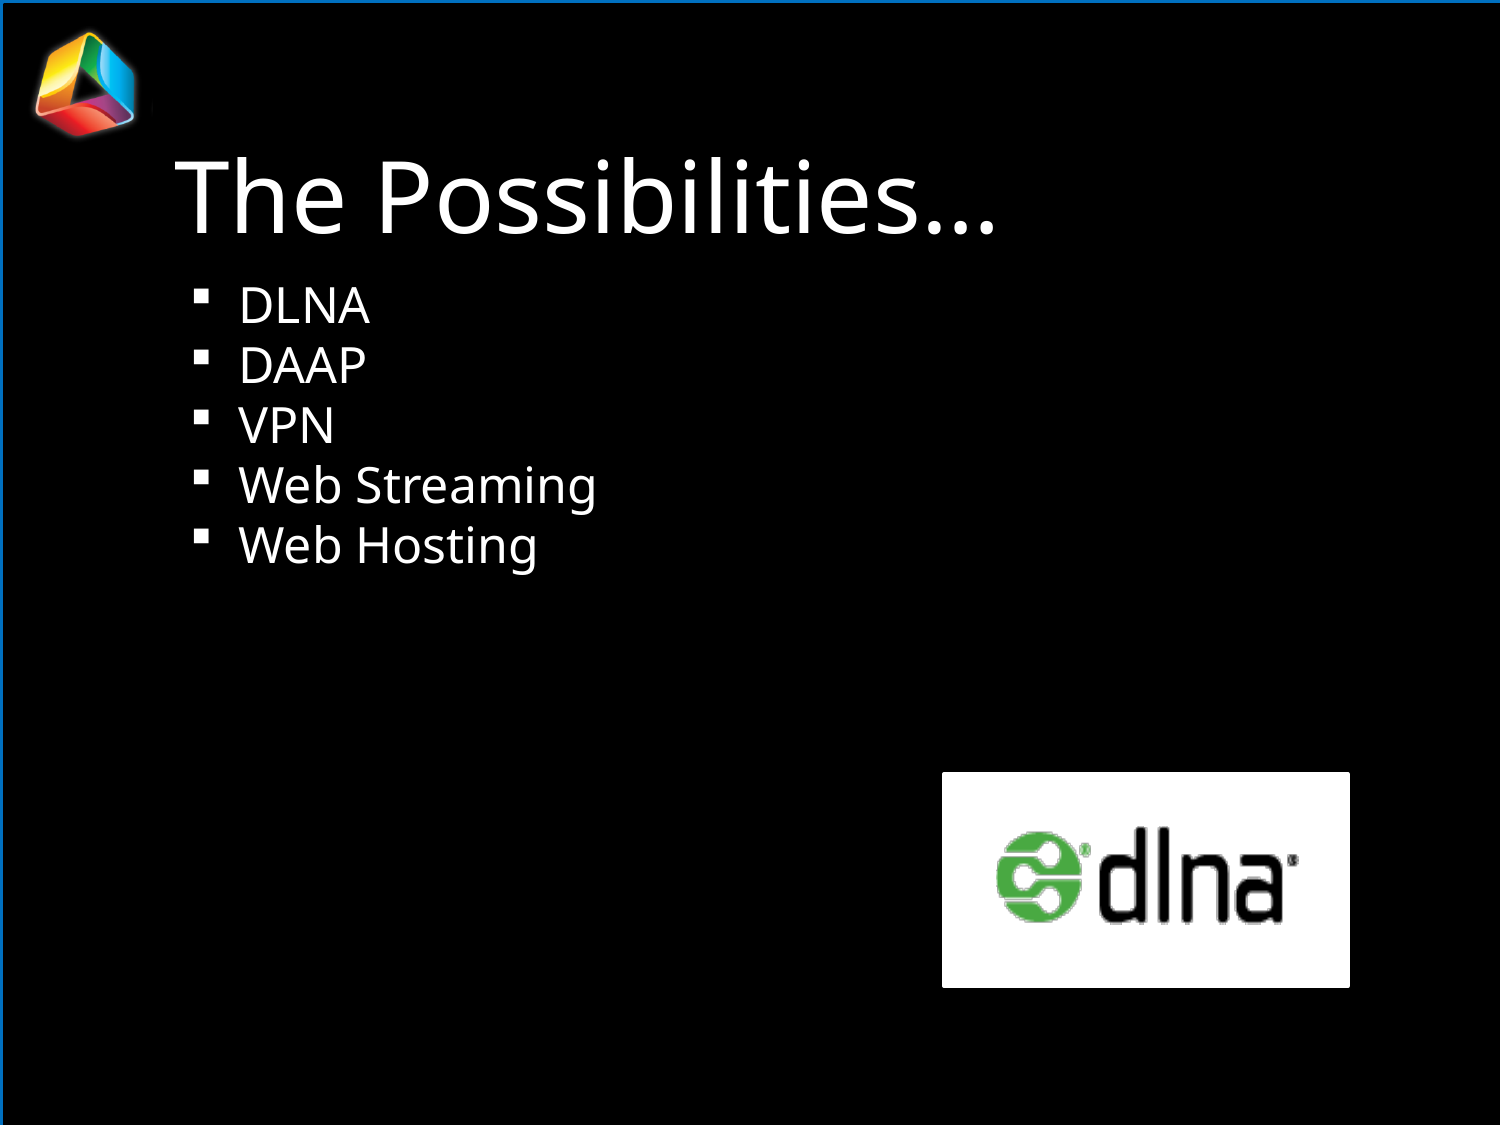

The Possibilities…
 DLNA
 DAAP
 VPN
 Web Streaming
 Web Hosting
# Demo Web Hosting and Streaming